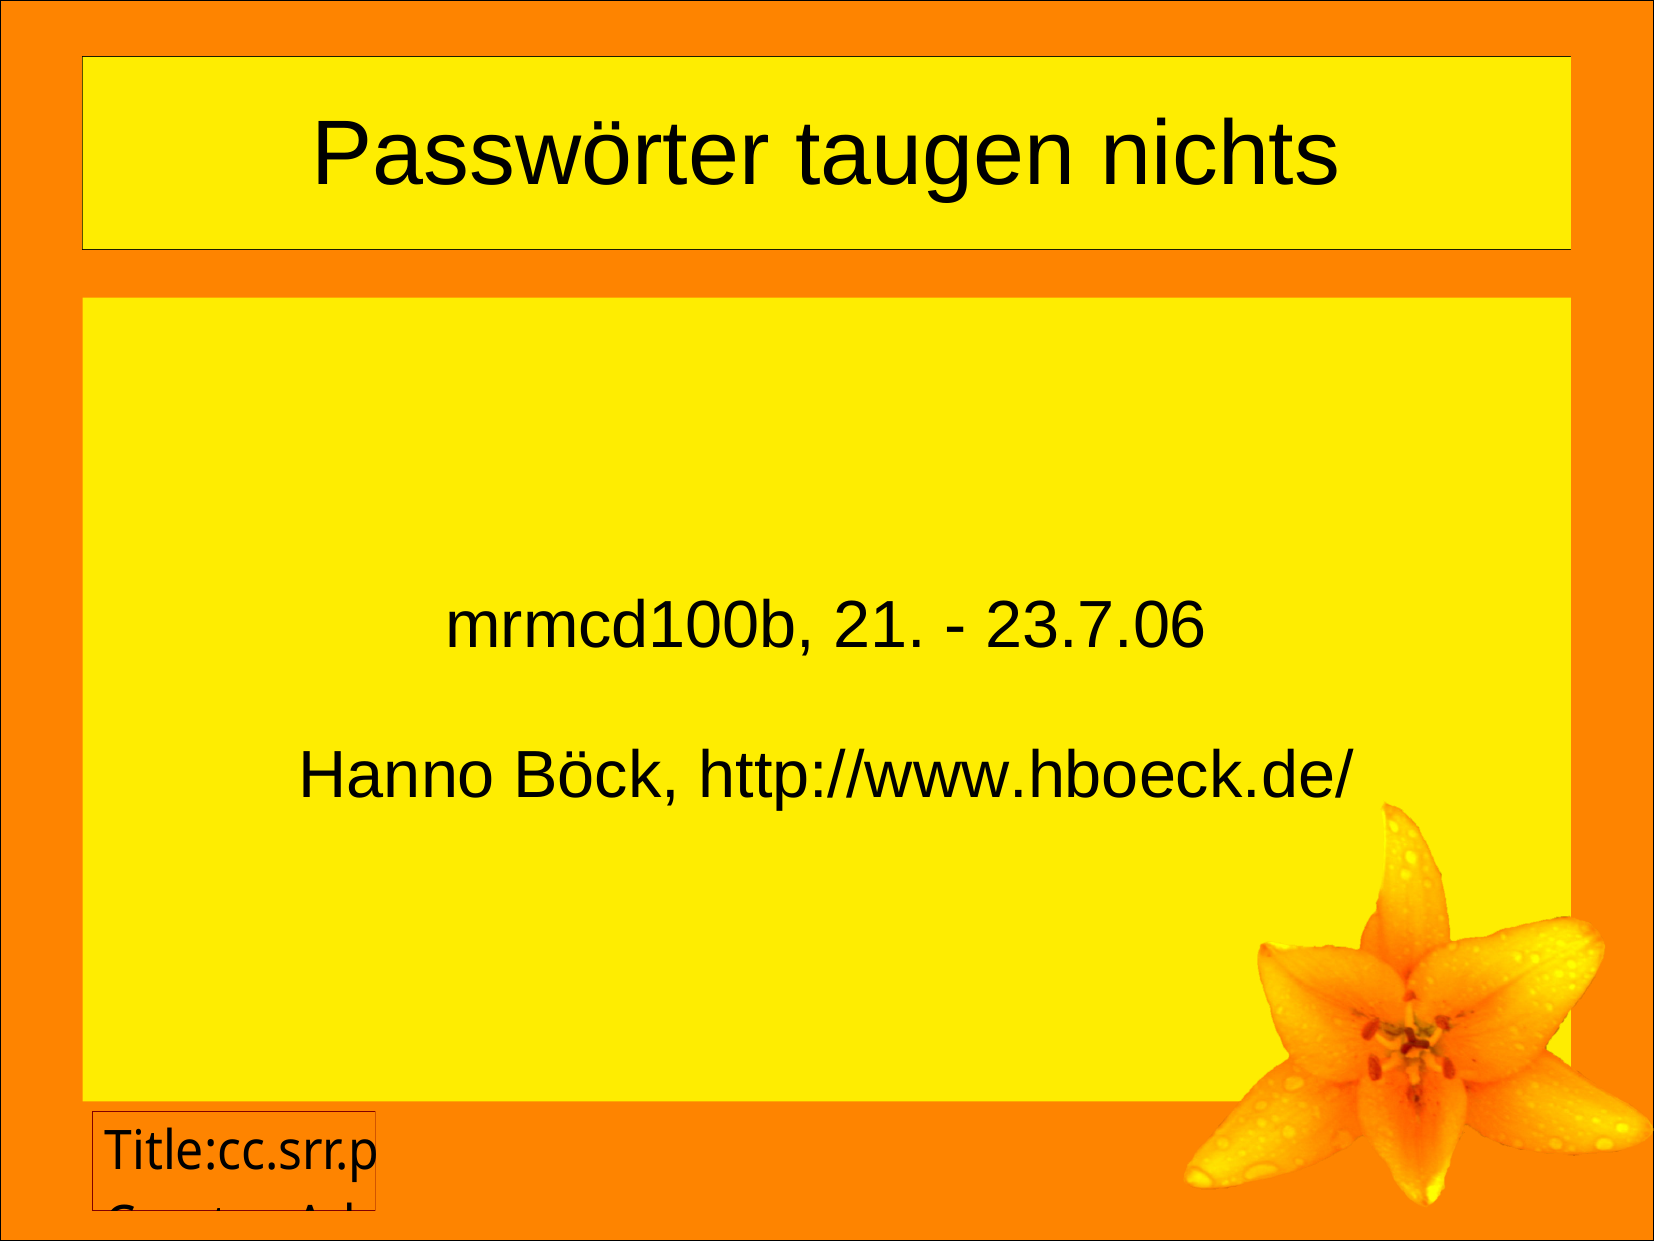

# Passwörter taugen nichts
mrmcd100b, 21. - 23.7.06
Hanno Böck, http://www.hboeck.de/